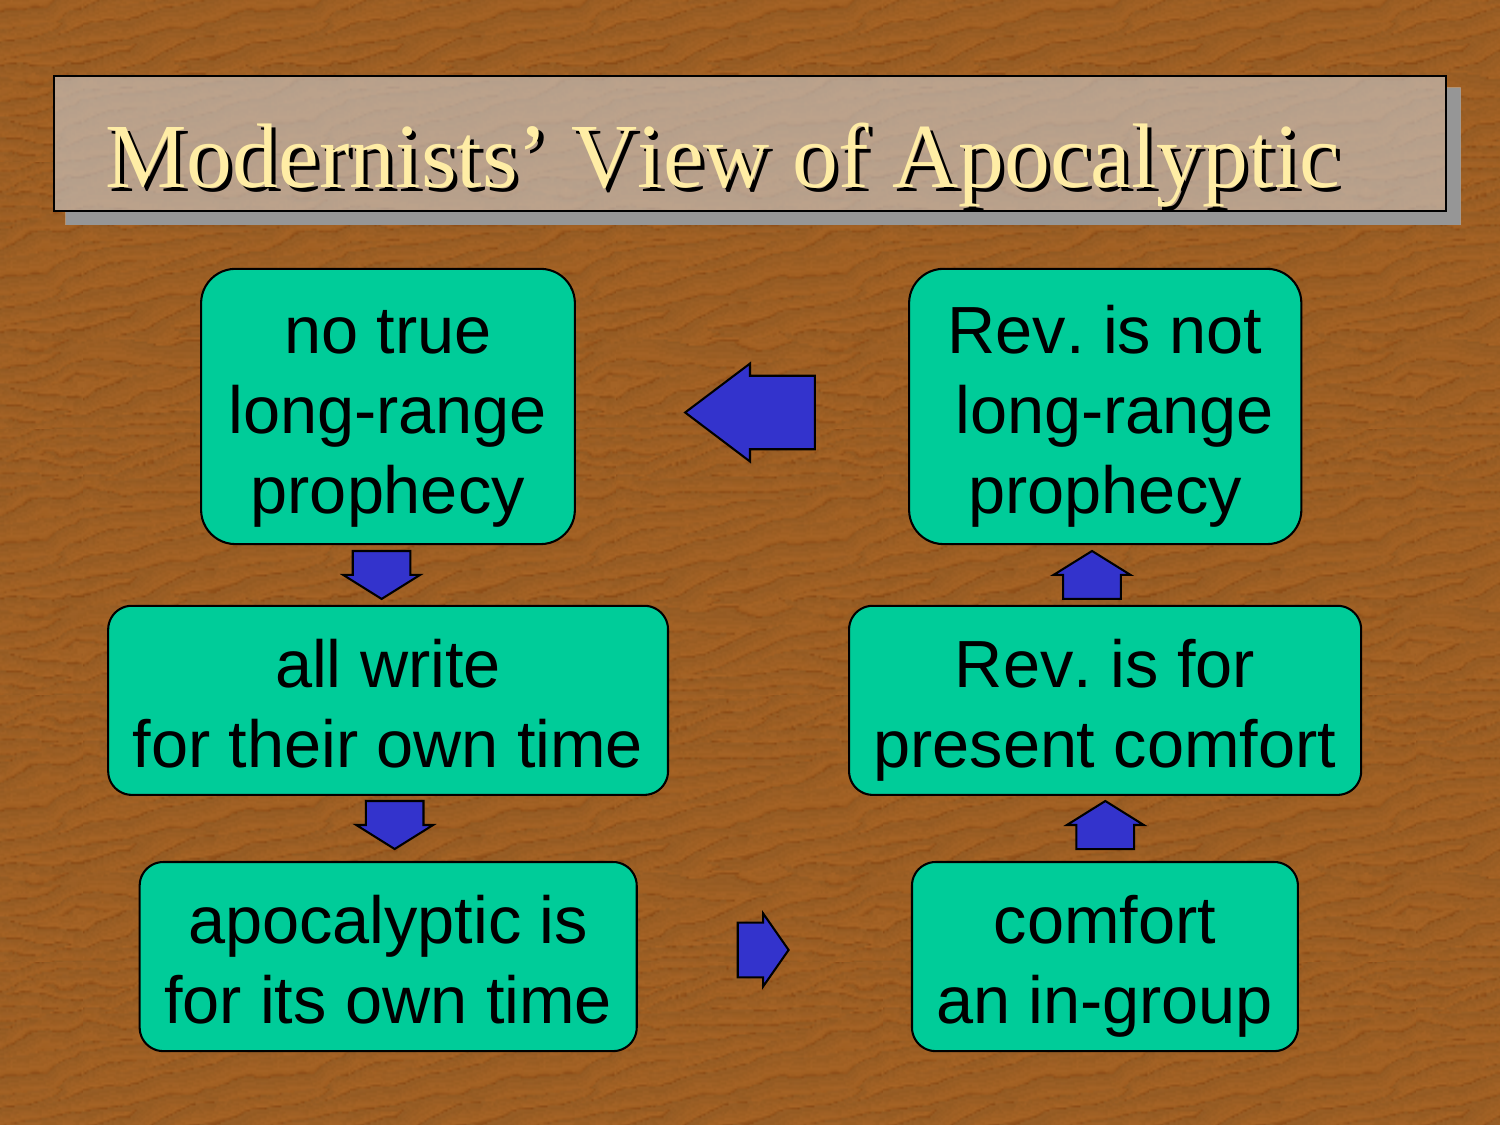

# Modernists’ View of Apocalyptic
no true
long-range
prophecy
Rev. is not
 long-range
prophecy
all write
for their own time
Rev. is for
present comfort
apocalyptic is
for its own time
comfort
an in-group